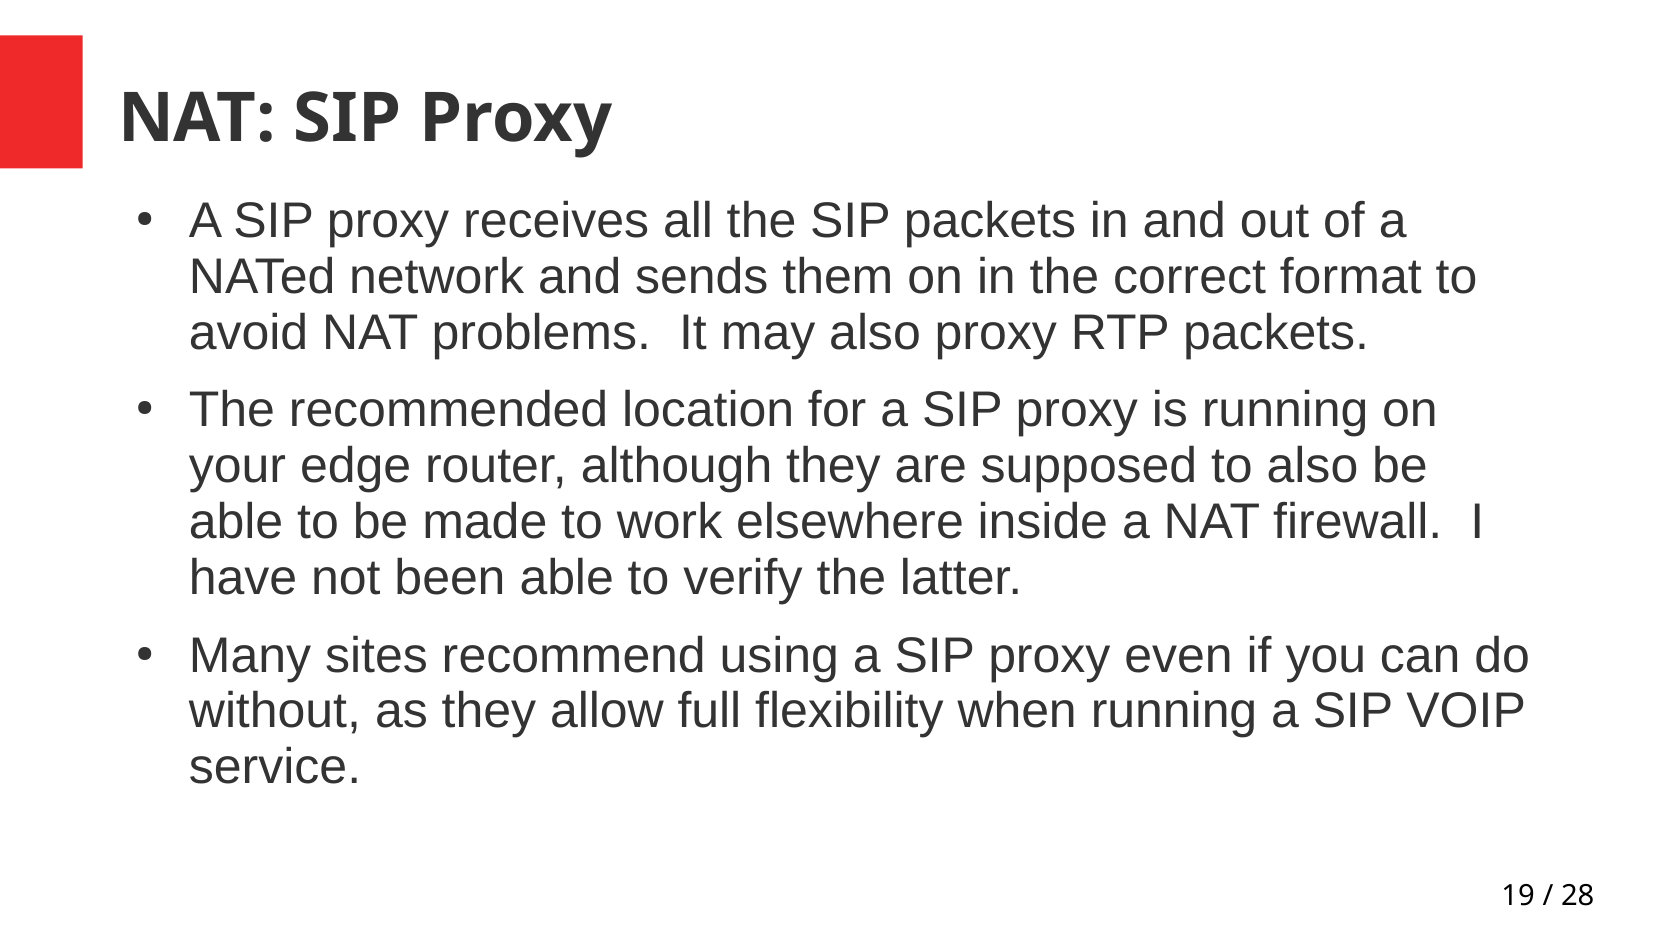

# NAT: SIP Proxy
A SIP proxy receives all the SIP packets in and out of a NATed network and sends them on in the correct format to avoid NAT problems. It may also proxy RTP packets.
The recommended location for a SIP proxy is running on your edge router, although they are supposed to also be able to be made to work elsewhere inside a NAT firewall. I have not been able to verify the latter.
Many sites recommend using a SIP proxy even if you can do without, as they allow full flexibility when running a SIP VOIP service.
19